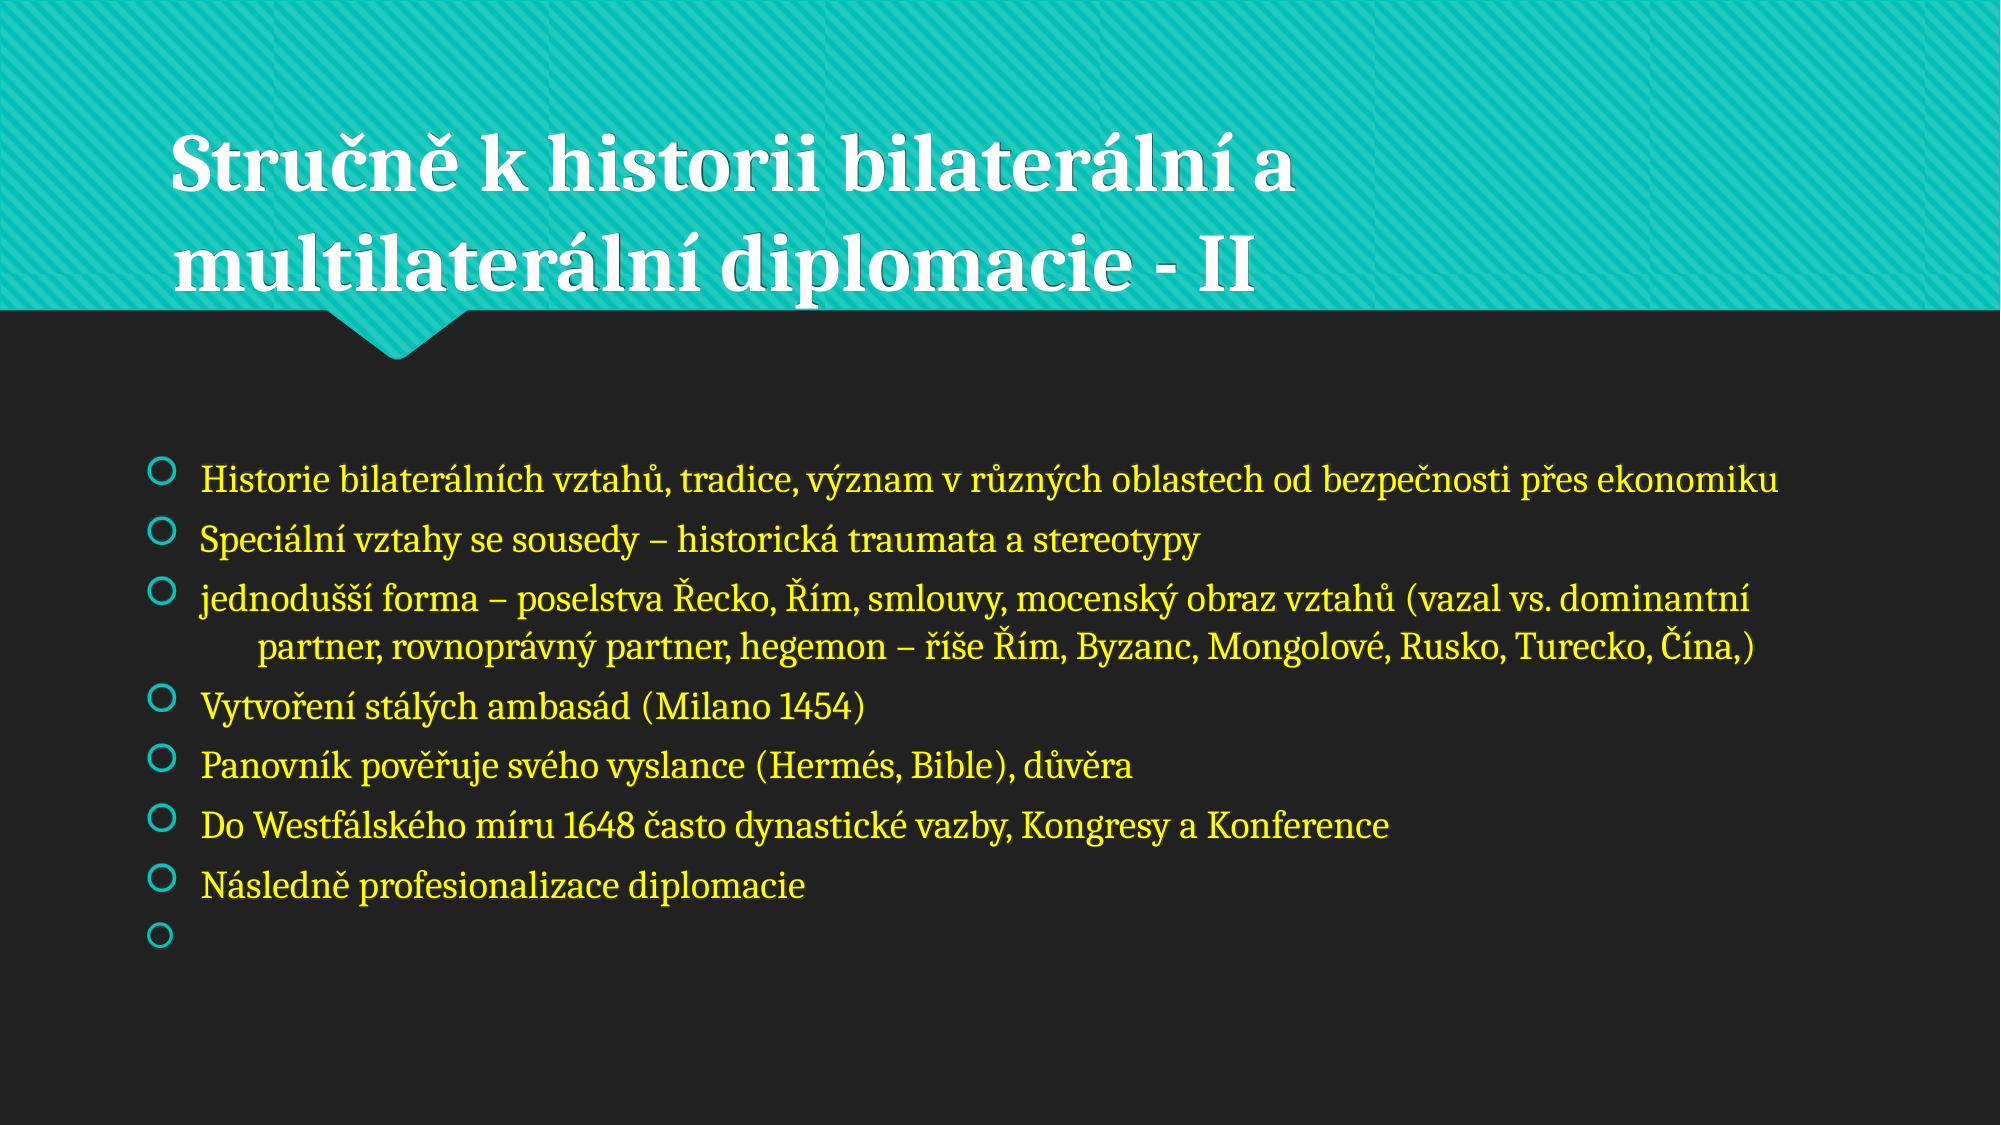

# Stručně k historii bilaterální a multilaterální diplomacie - II
Historie bilaterálních vztahů, tradice, význam v různých oblastech od bezpečnosti přes ekonomiku
Speciální vztahy se sousedy – historická traumata a stereotypy
jednodušší forma – poselstva Řecko, Řím, smlouvy, mocenský obraz vztahů (vazal vs. dominantní partner, rovnoprávný partner, hegemon – říše Řím, Byzanc, Mongolové, Rusko, Turecko, Čína,)
Vytvoření stálých ambasád (Milano 1454)
Panovník pověřuje svého vyslance (Hermés, Bible), důvěra
Do Westfálského míru 1648 často dynastické vazby, Kongresy a Konference
Následně profesionalizace diplomacie